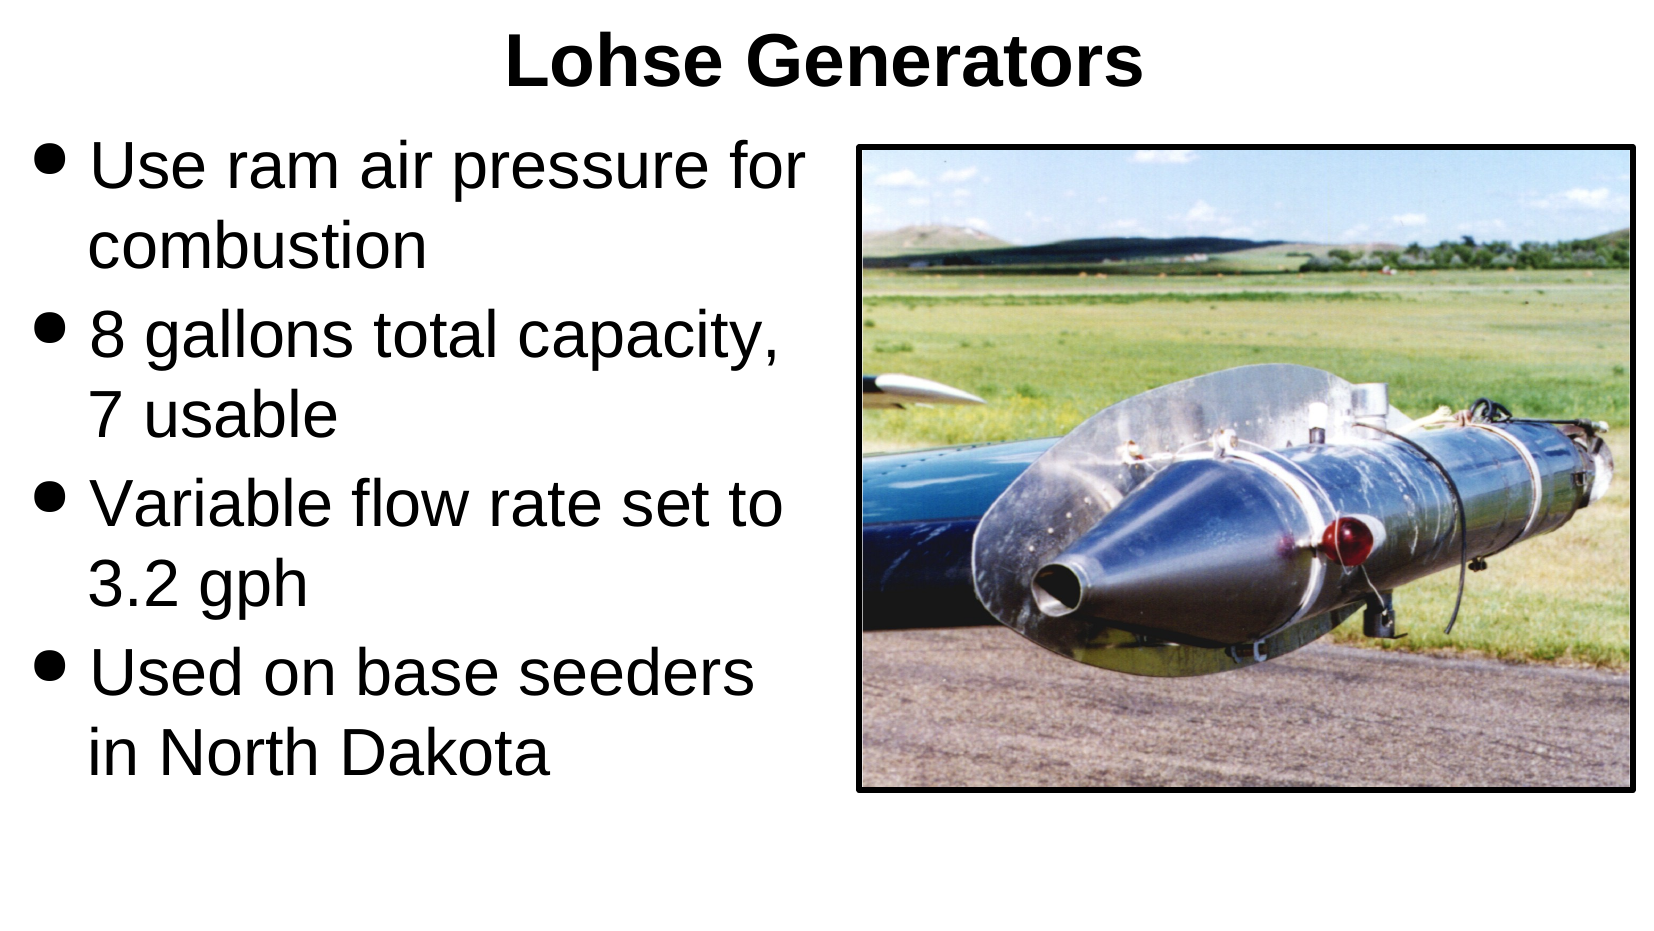

# Lohse Generators
 Use ram air pressure for combustion
 8 gallons total capacity, 7 usable
 Variable flow rate set to 3.2 gph
 Used on base seeders in North Dakota